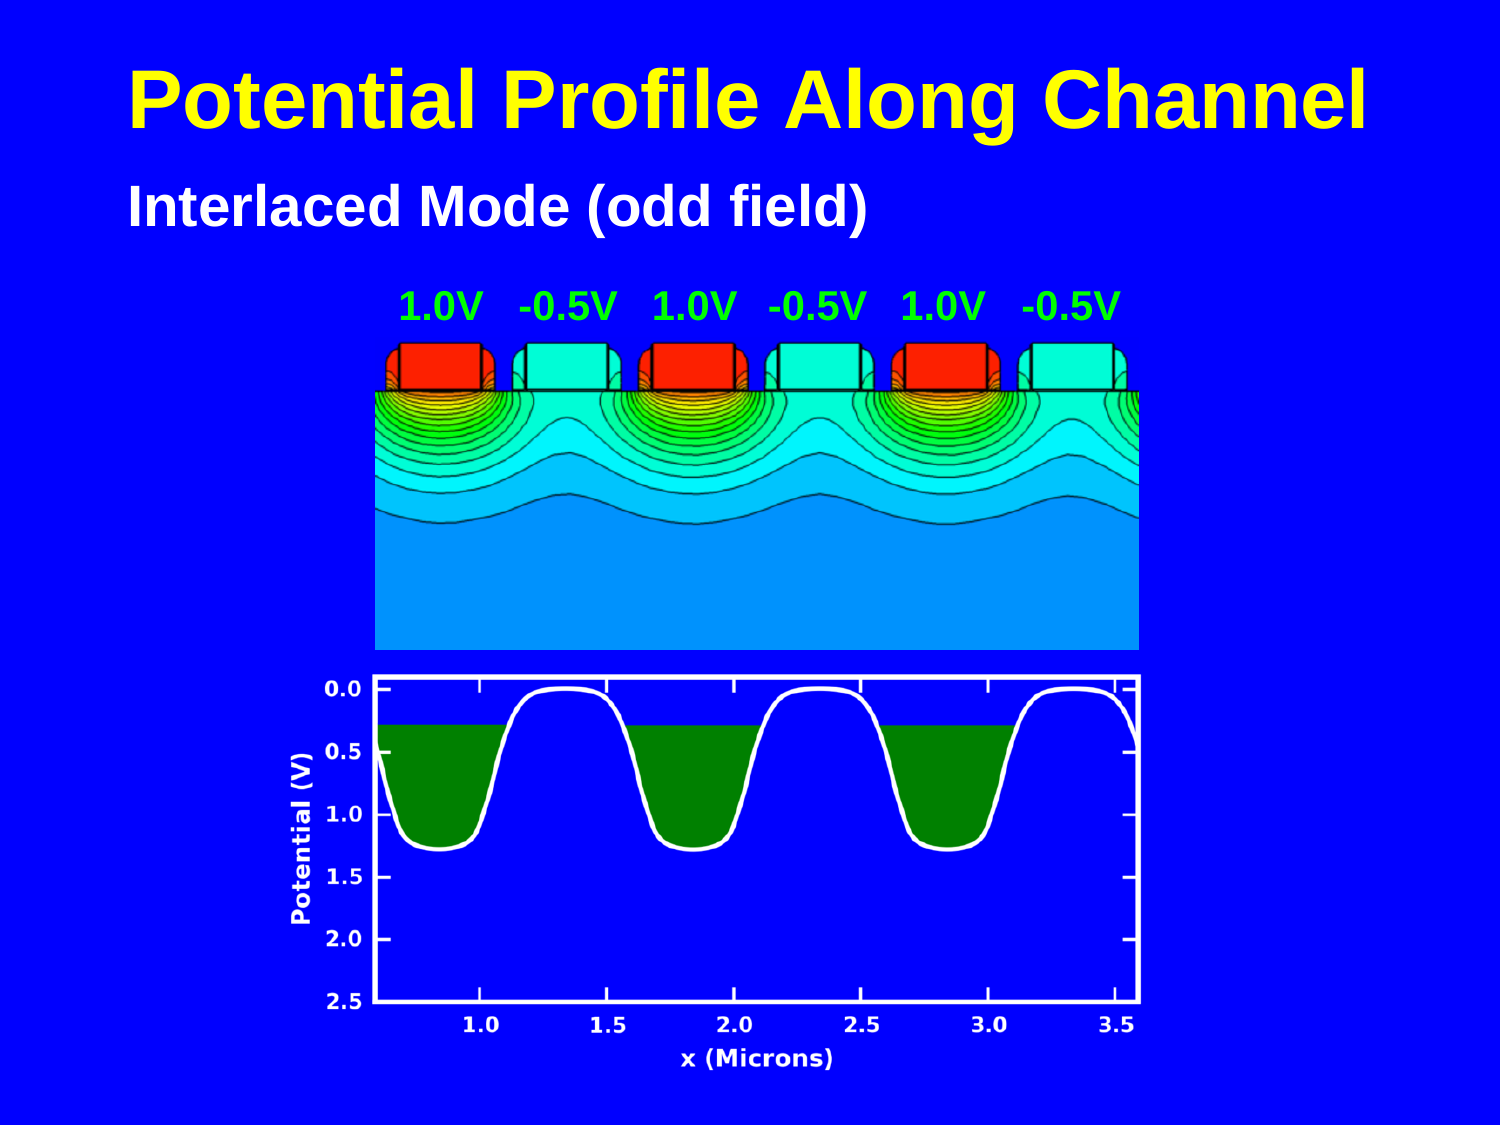

# Potential Profile Along Channel
Interlaced Mode (odd field)
1.0V
-0.5V
1.0V
-0.5V
1.0V
-0.5V